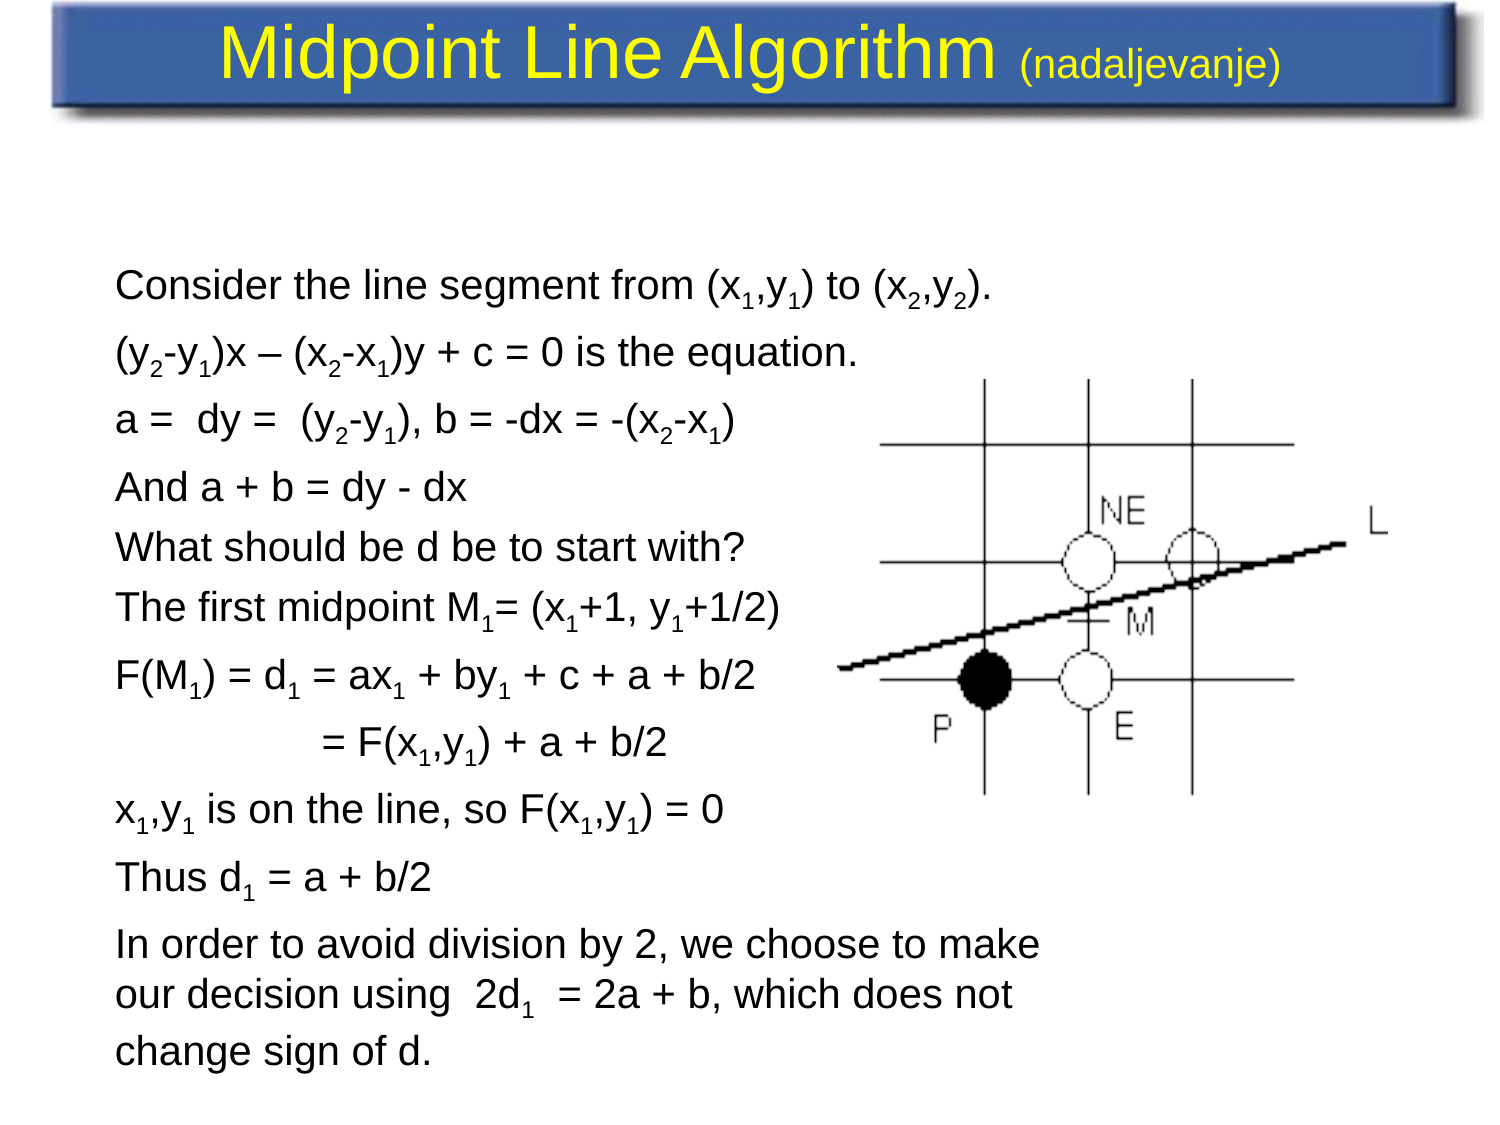

# Midpoint Line Algorithm (nadaljevanje)
Consider the line segment from (x1,y1) to (x2,y2).
(y2-y1)x – (x2-x1)y + c = 0 is the equation.
a = dy = (y2-y1), b = -dx = -(x2-x1)
And a + b = dy - dx
What should be d be to start with?
The first midpoint M1= (x1+1, y1+1/2)
F(M1) = d1 = ax1 + by1 + c + a + b/2
 = F(x1,y1) + a + b/2
x1,y1 is on the line, so F(x1,y1) = 0
Thus d1 = a + b/2
In order to avoid division by 2, we choose to make our decision using 2d1 = 2a + b, which does not change sign of d.